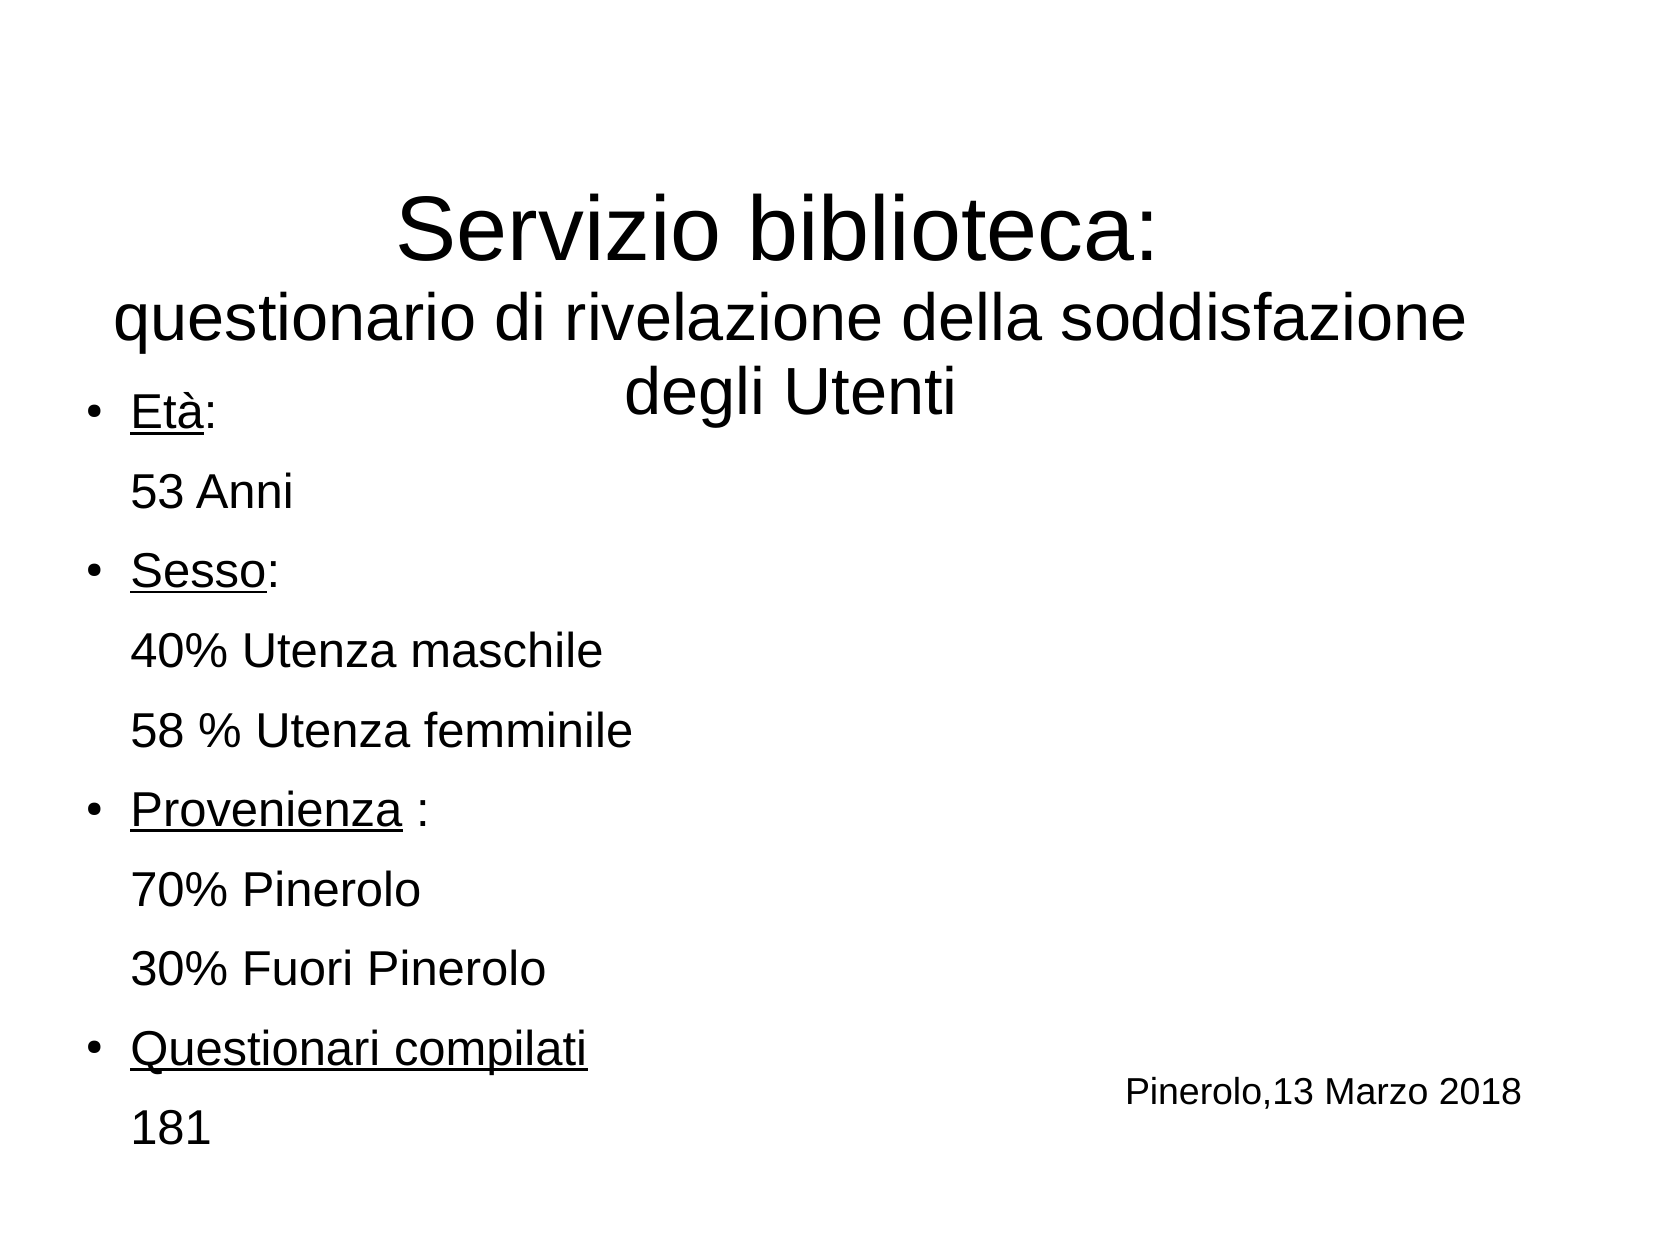

# Servizio biblioteca: questionario di rivelazione della soddisfazione degli Utenti
Età:
53 Anni
Sesso:
40% Utenza maschile
58 % Utenza femminile
Provenienza :
70% Pinerolo
30% Fuori Pinerolo
Questionari compilati
181
Pinerolo,13 Marzo 2018